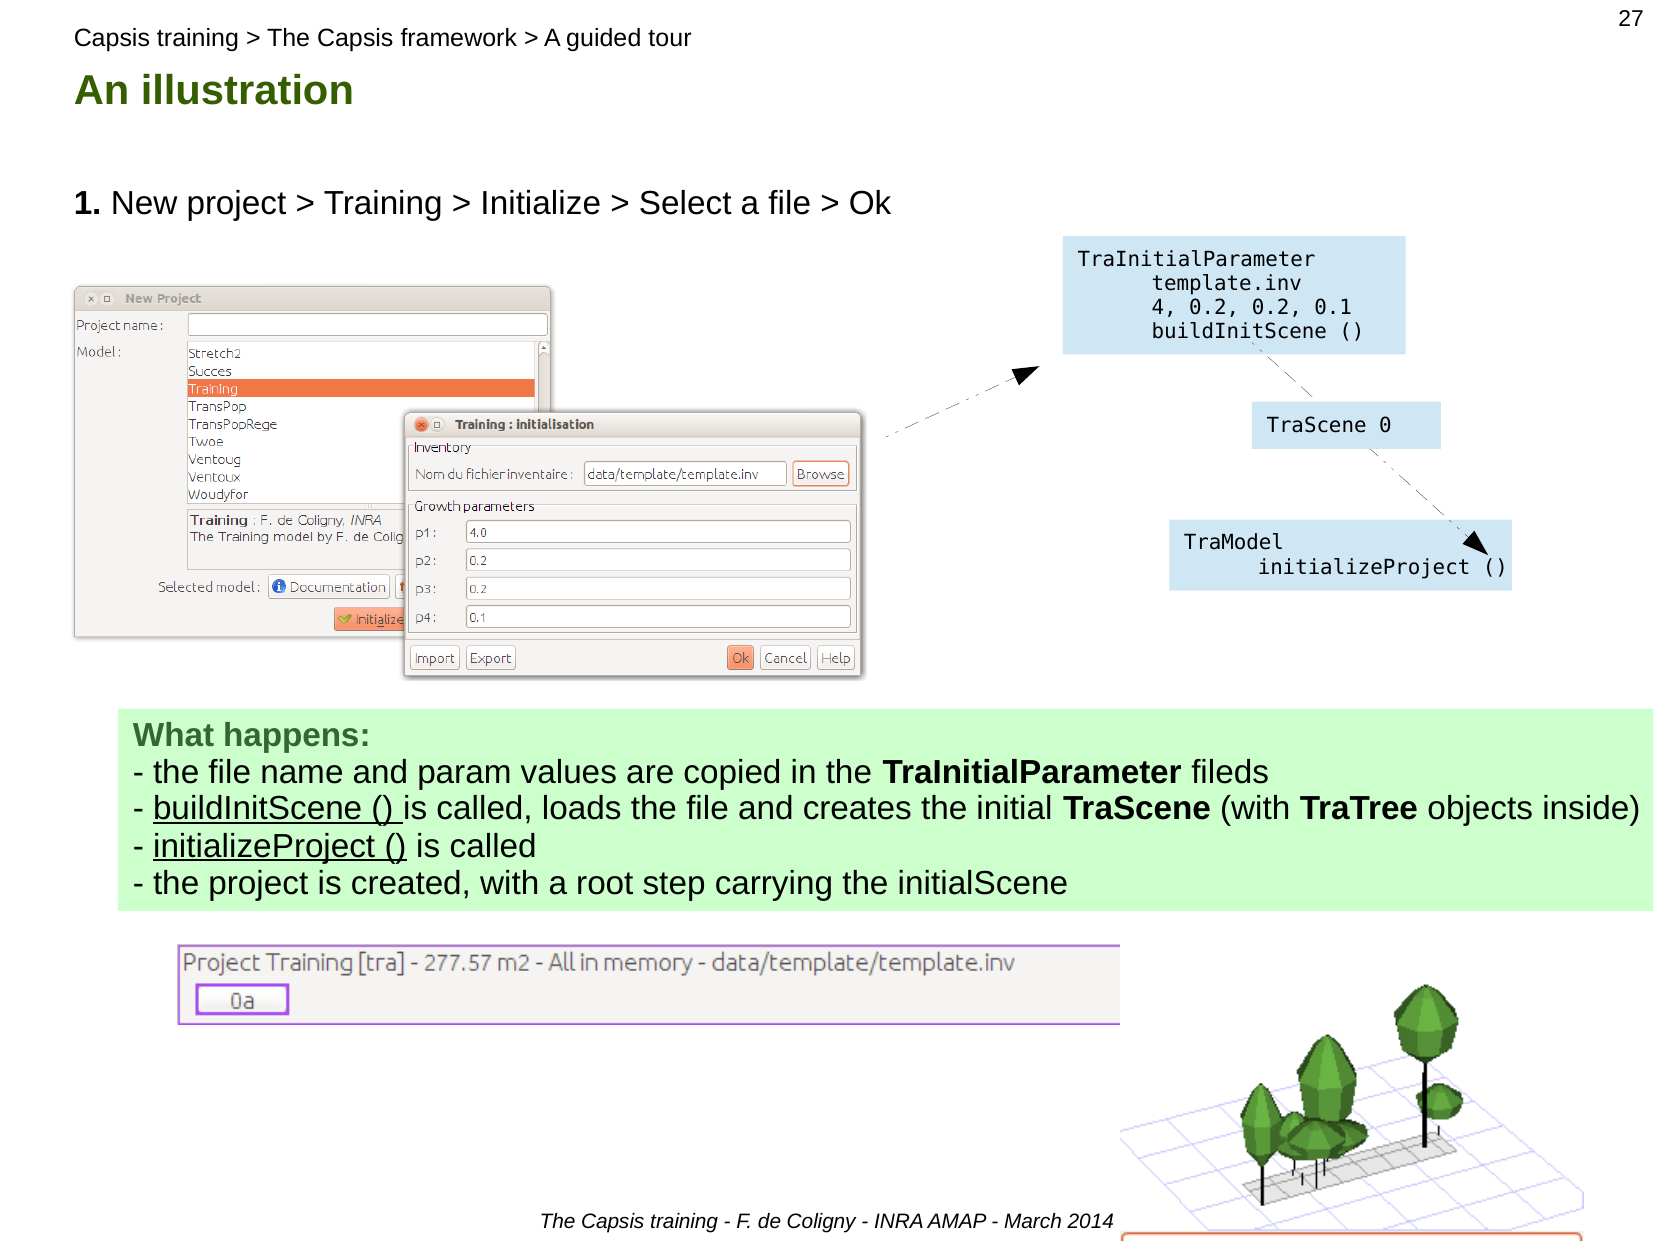

27
Capsis training > The Capsis framework > A guided tour
An illustration
1. New project > Training > Initialize > Select a file > Ok
TraInitialParameter
	template.inv
	4, 0.2, 0.2, 0.1
	buildInitScene ()
TraScene 0
TraModel
	initializeProject ()
What happens:
- the file name and param values are copied in the TraInitialParameter fileds
- buildInitScene () is called, loads the file and creates the initial TraScene (with TraTree objects inside)
- initializeProject () is called
- the project is created, with a root step carrying the initialScene
The Capsis training - F. de Coligny - INRA AMAP - March 2014